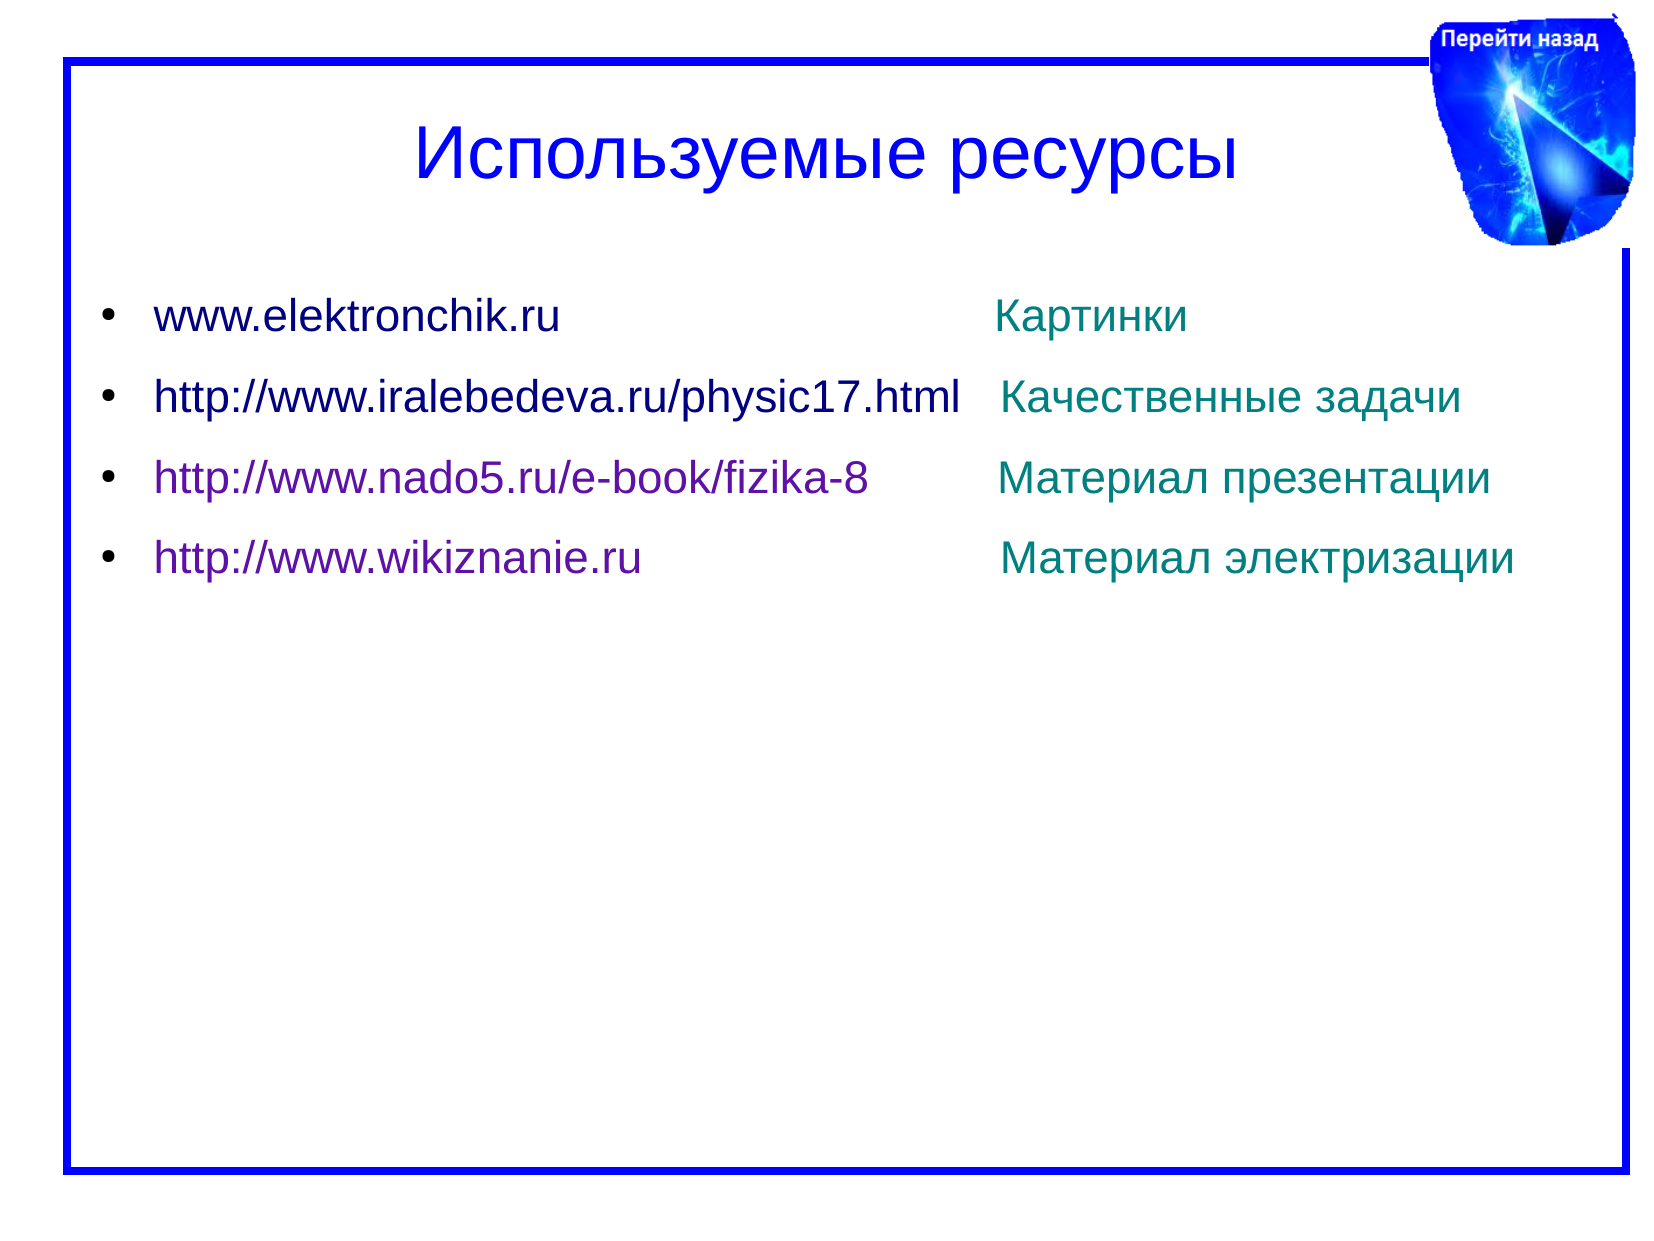

# Используемые ресурсы
| |
| --- |
www.elektronchik.ru Картинки
http://www.iralebedeva.ru/physic17.html Качественные задачи
http://www.nado5.ru/e-book/fizika-8 Материал презентации
http://www.wikiznanie.ru Материал электризации